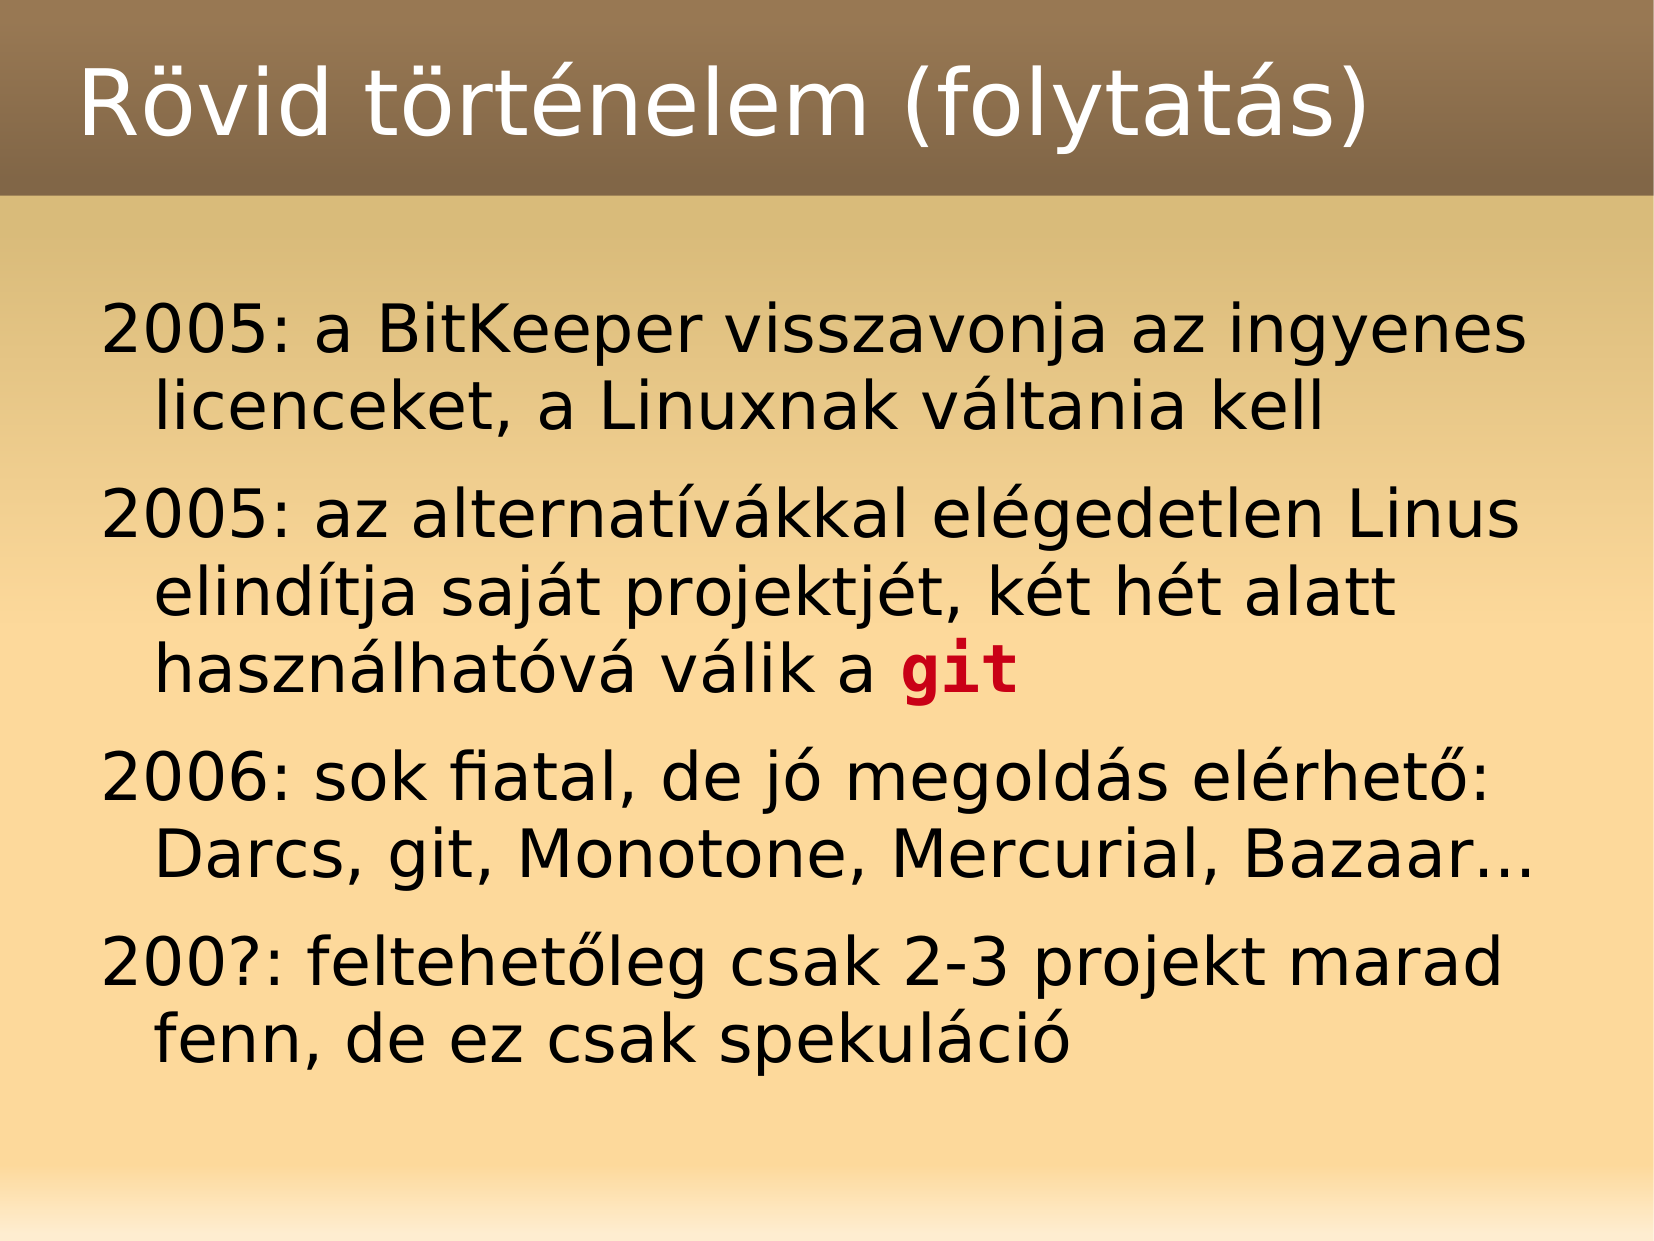

# Rövid történelem (folytatás)
2005: a BitKeeper visszavonja az ingyenes licenceket, a Linuxnak váltania kell
2005: az alternatívákkal elégedetlen Linus elindítja saját projektjét, két hét alatt használhatóvá válik a git
2006: sok fiatal, de jó megoldás elérhető: Darcs, git, Monotone, Mercurial, Bazaar...
200?: feltehetőleg csak 2-3 projekt marad fenn, de ez csak spekuláció